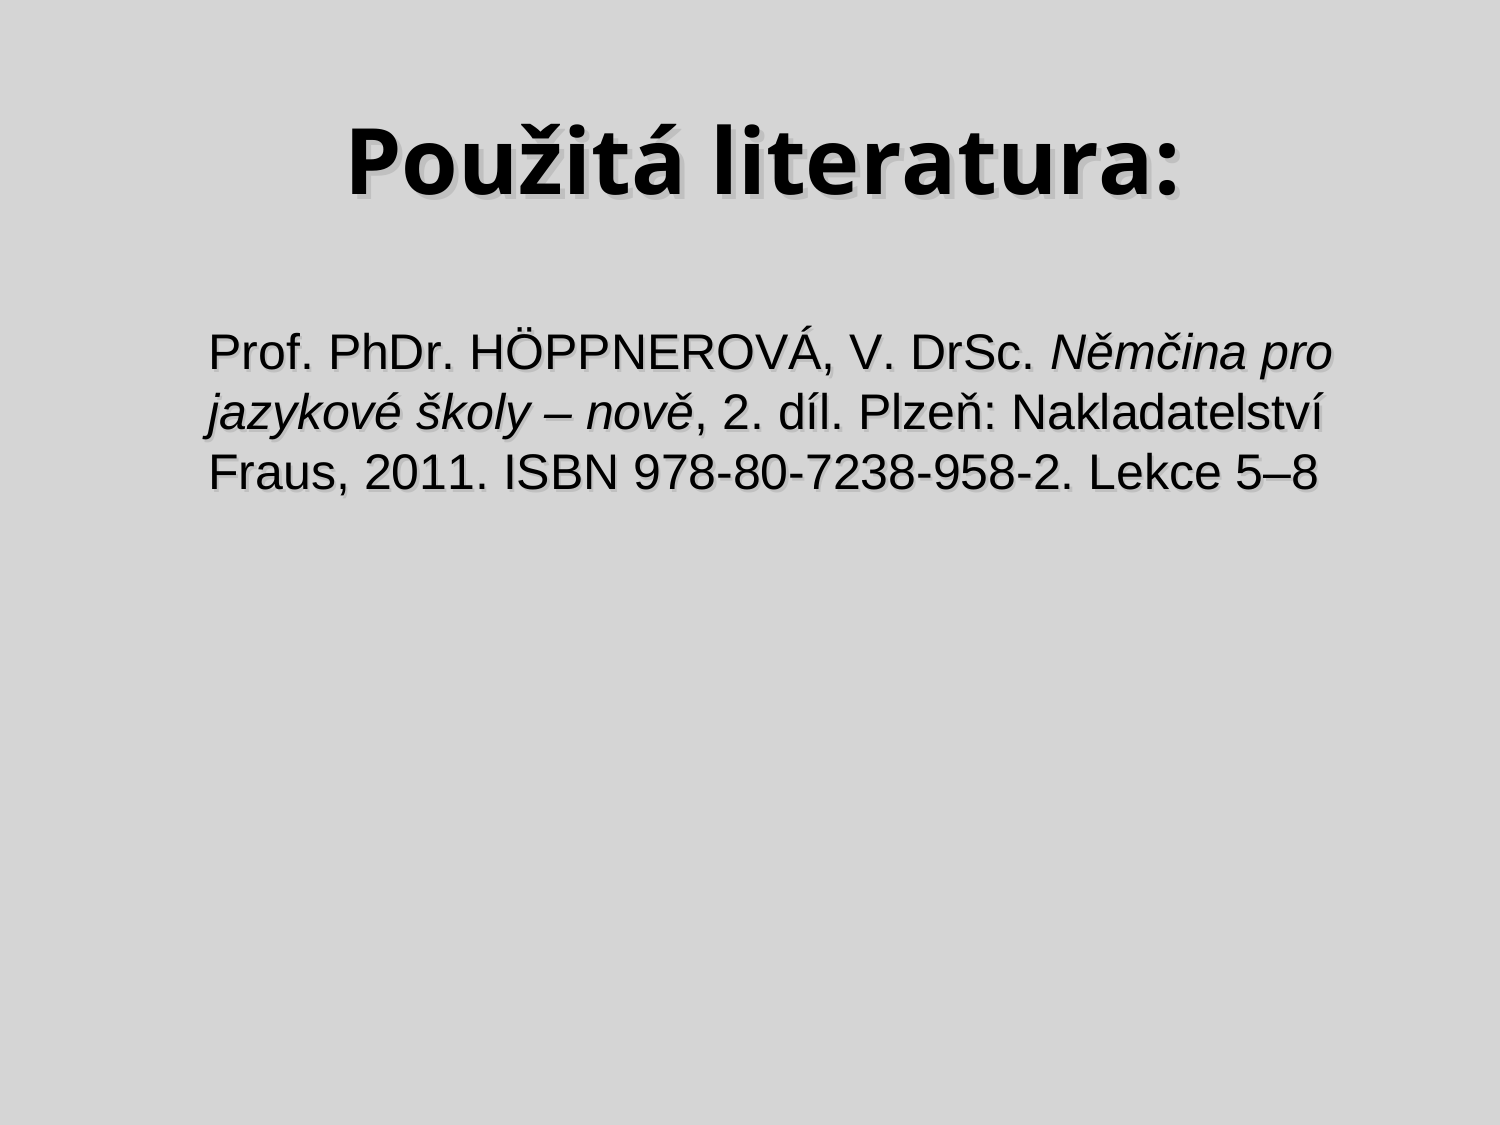

# Použitá literatura:
	Prof. PhDr. HÖPPNEROVÁ, V. DrSc. Němčina pro jazykové školy – nově, 2. díl. Plzeň: Nakladatelství Fraus, 2011. ISBN 978-80-7238-958-2. Lekce 5–8